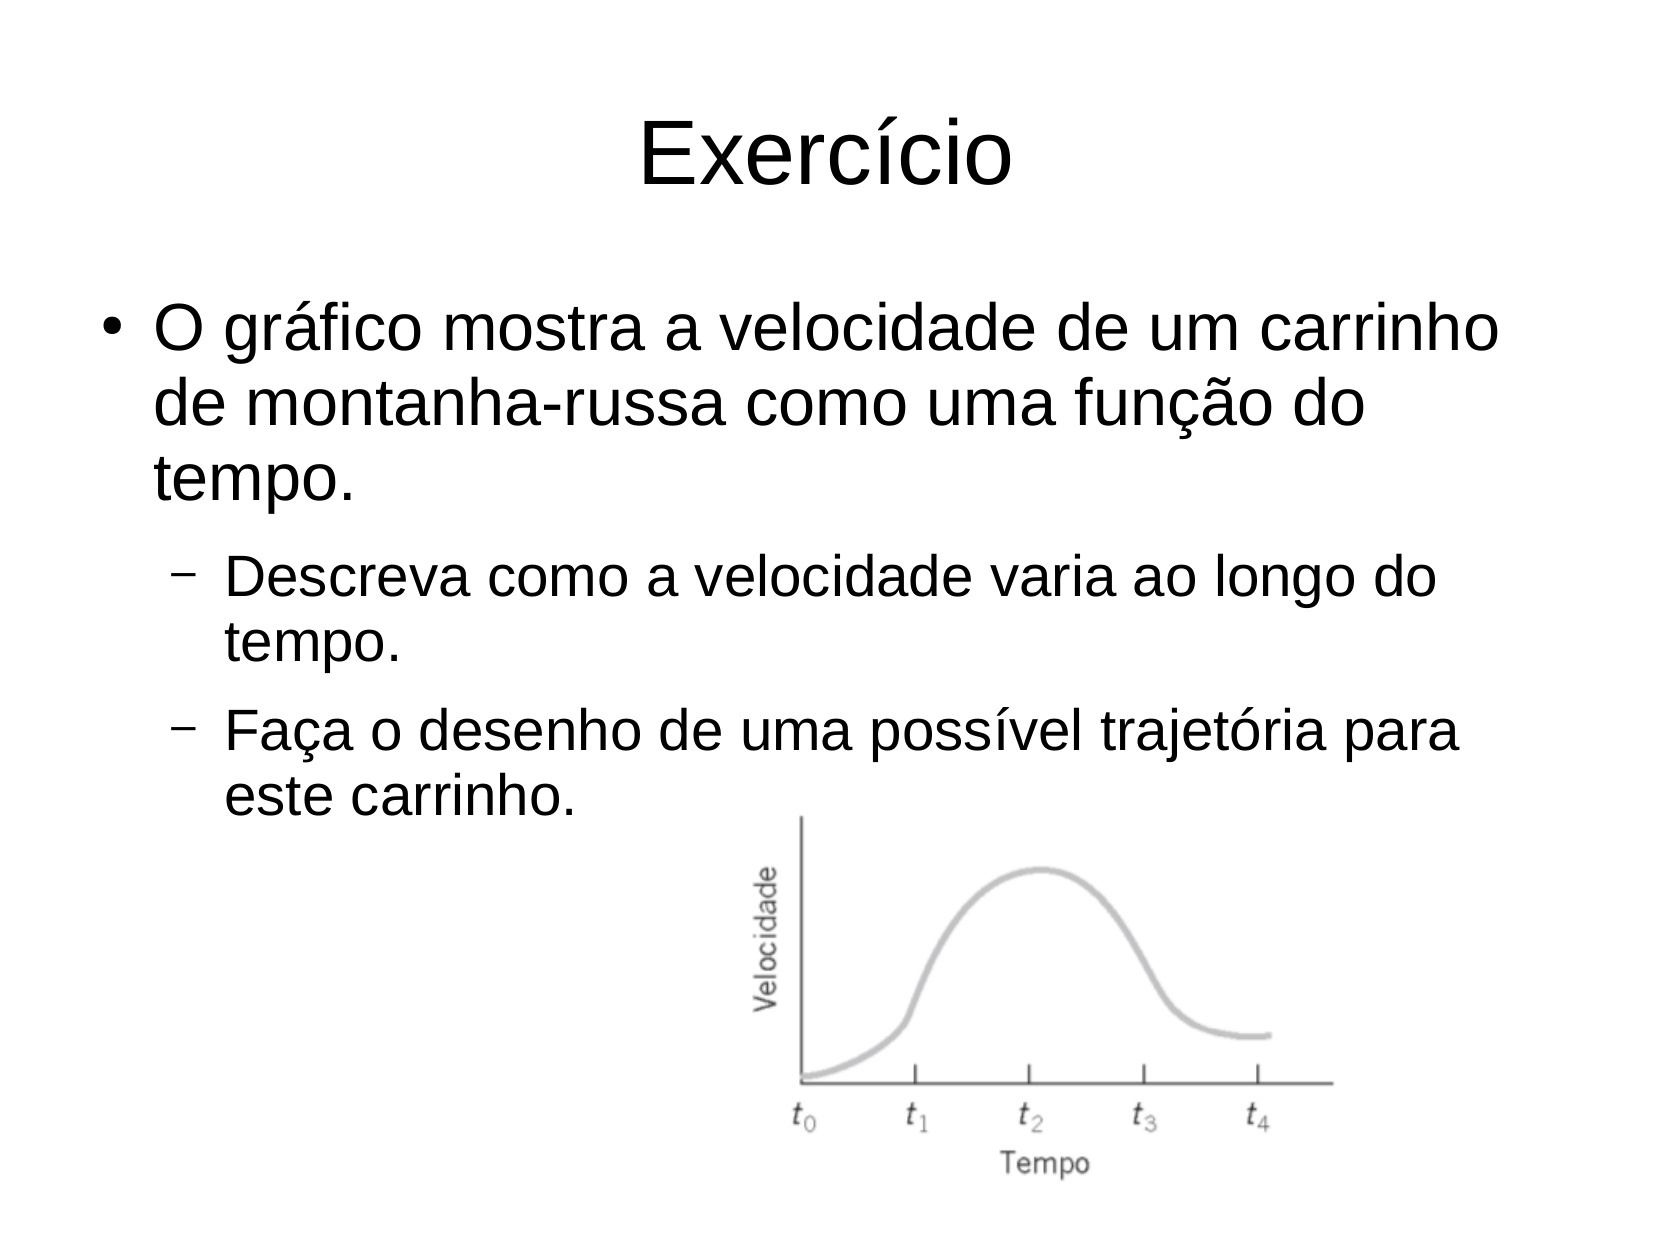

# Exercício
O gráfico mostra a velocidade de um carrinho de montanha-russa como uma função do tempo.
Descreva como a velocidade varia ao longo do tempo.
Faça o desenho de uma possível trajetória para este carrinho.